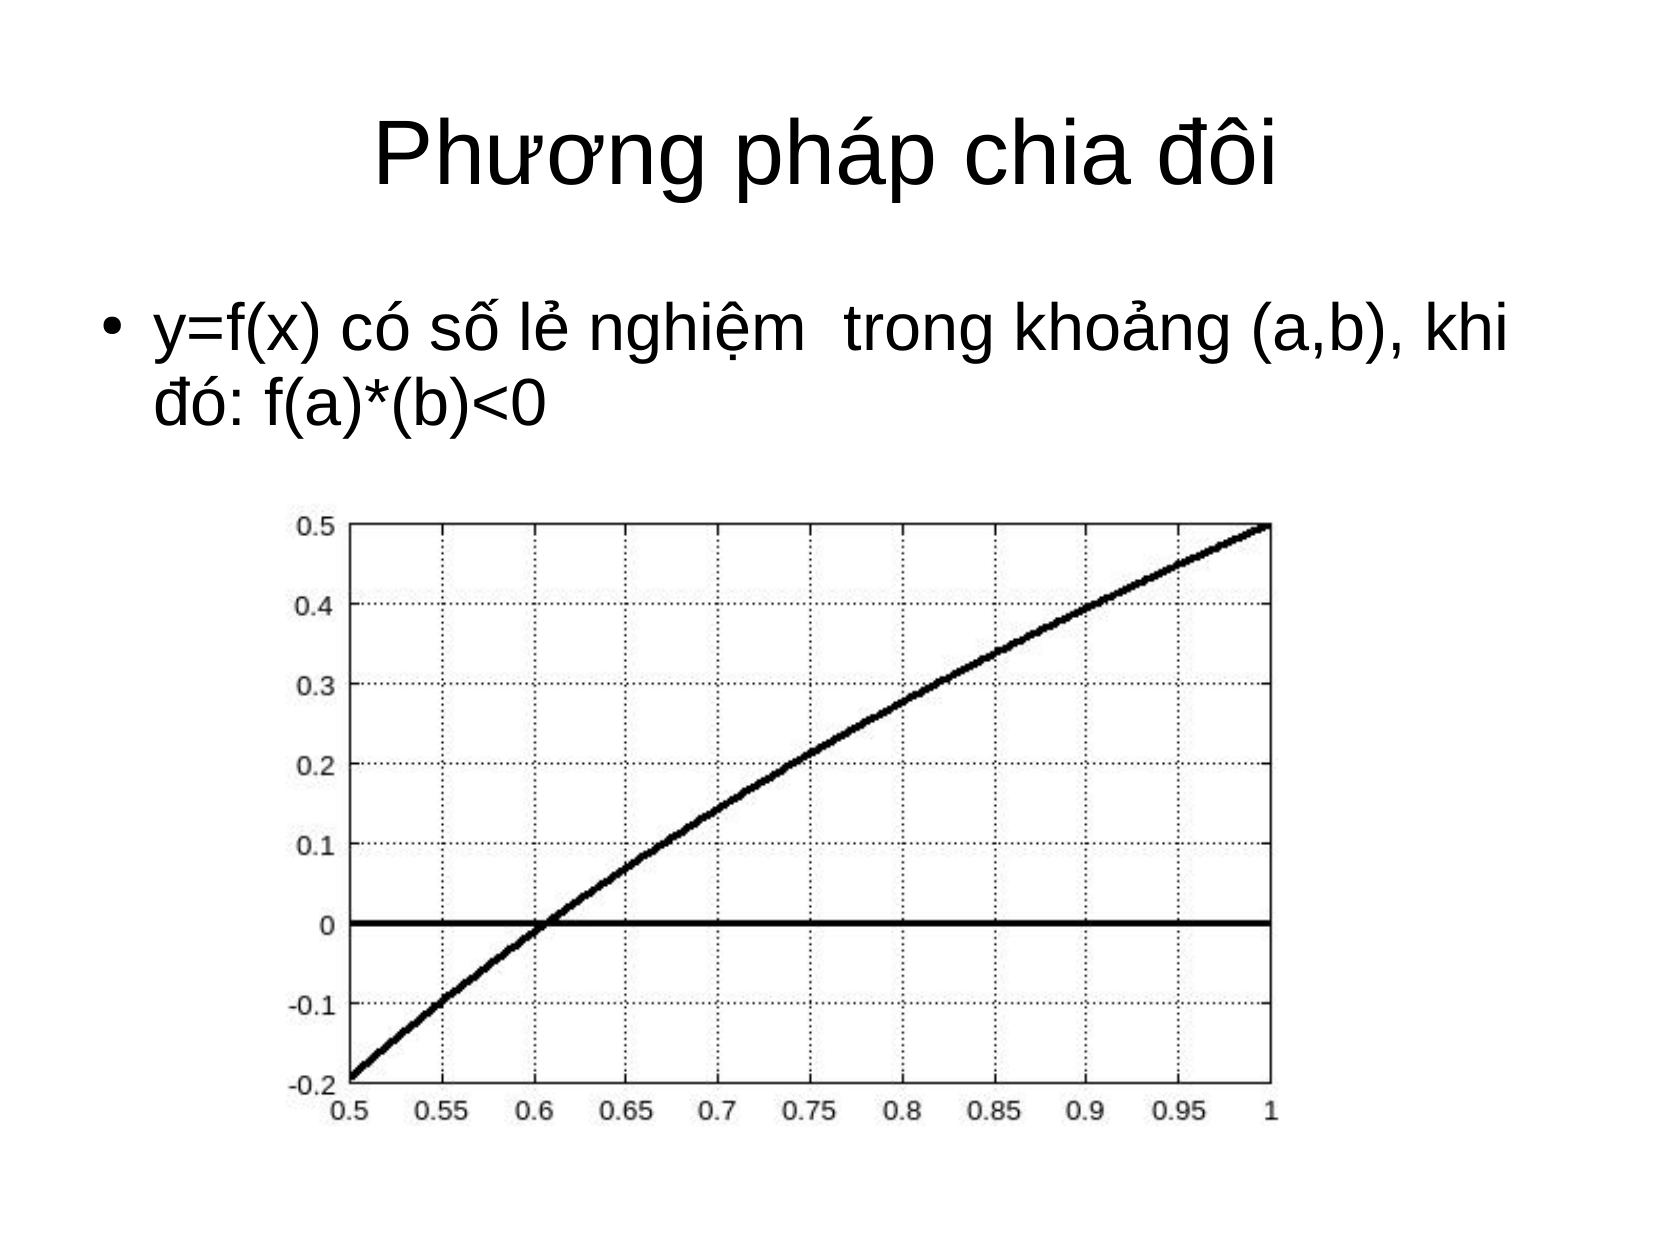

# Phương pháp chia đôi
y=f(x) có số lẻ nghiệm trong khoảng (a,b), khi đó: f(a)*(b)<0